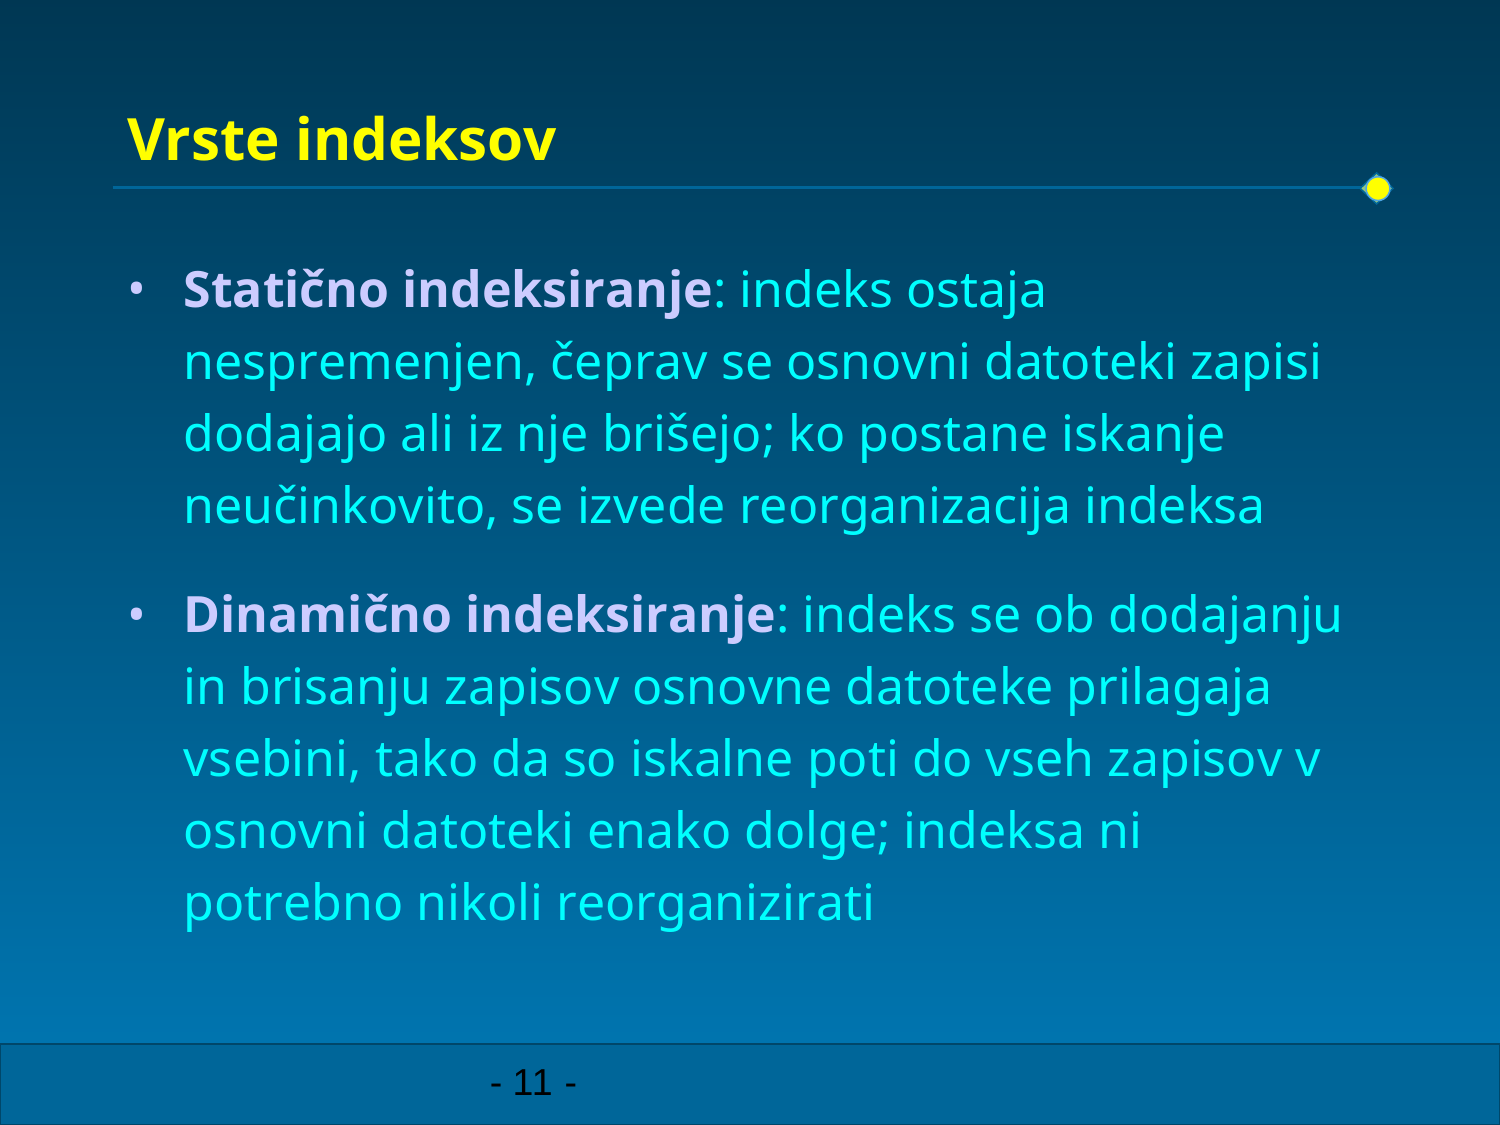

# Vrste indeksov
Statično indeksiranje: indeks ostaja nespremenjen, čeprav se osnovni datoteki zapisi dodajajo ali iz nje brišejo; ko postane iskanje neučinkovito, se izvede reorganizacija indeksa
Dinamično indeksiranje: indeks se ob dodajanju in brisanju zapisov osnovne datoteke prilagaja vsebini, tako da so iskalne poti do vseh zapisov v osnovni datoteki enako dolge; indeksa ni potrebno nikoli reorganizirati